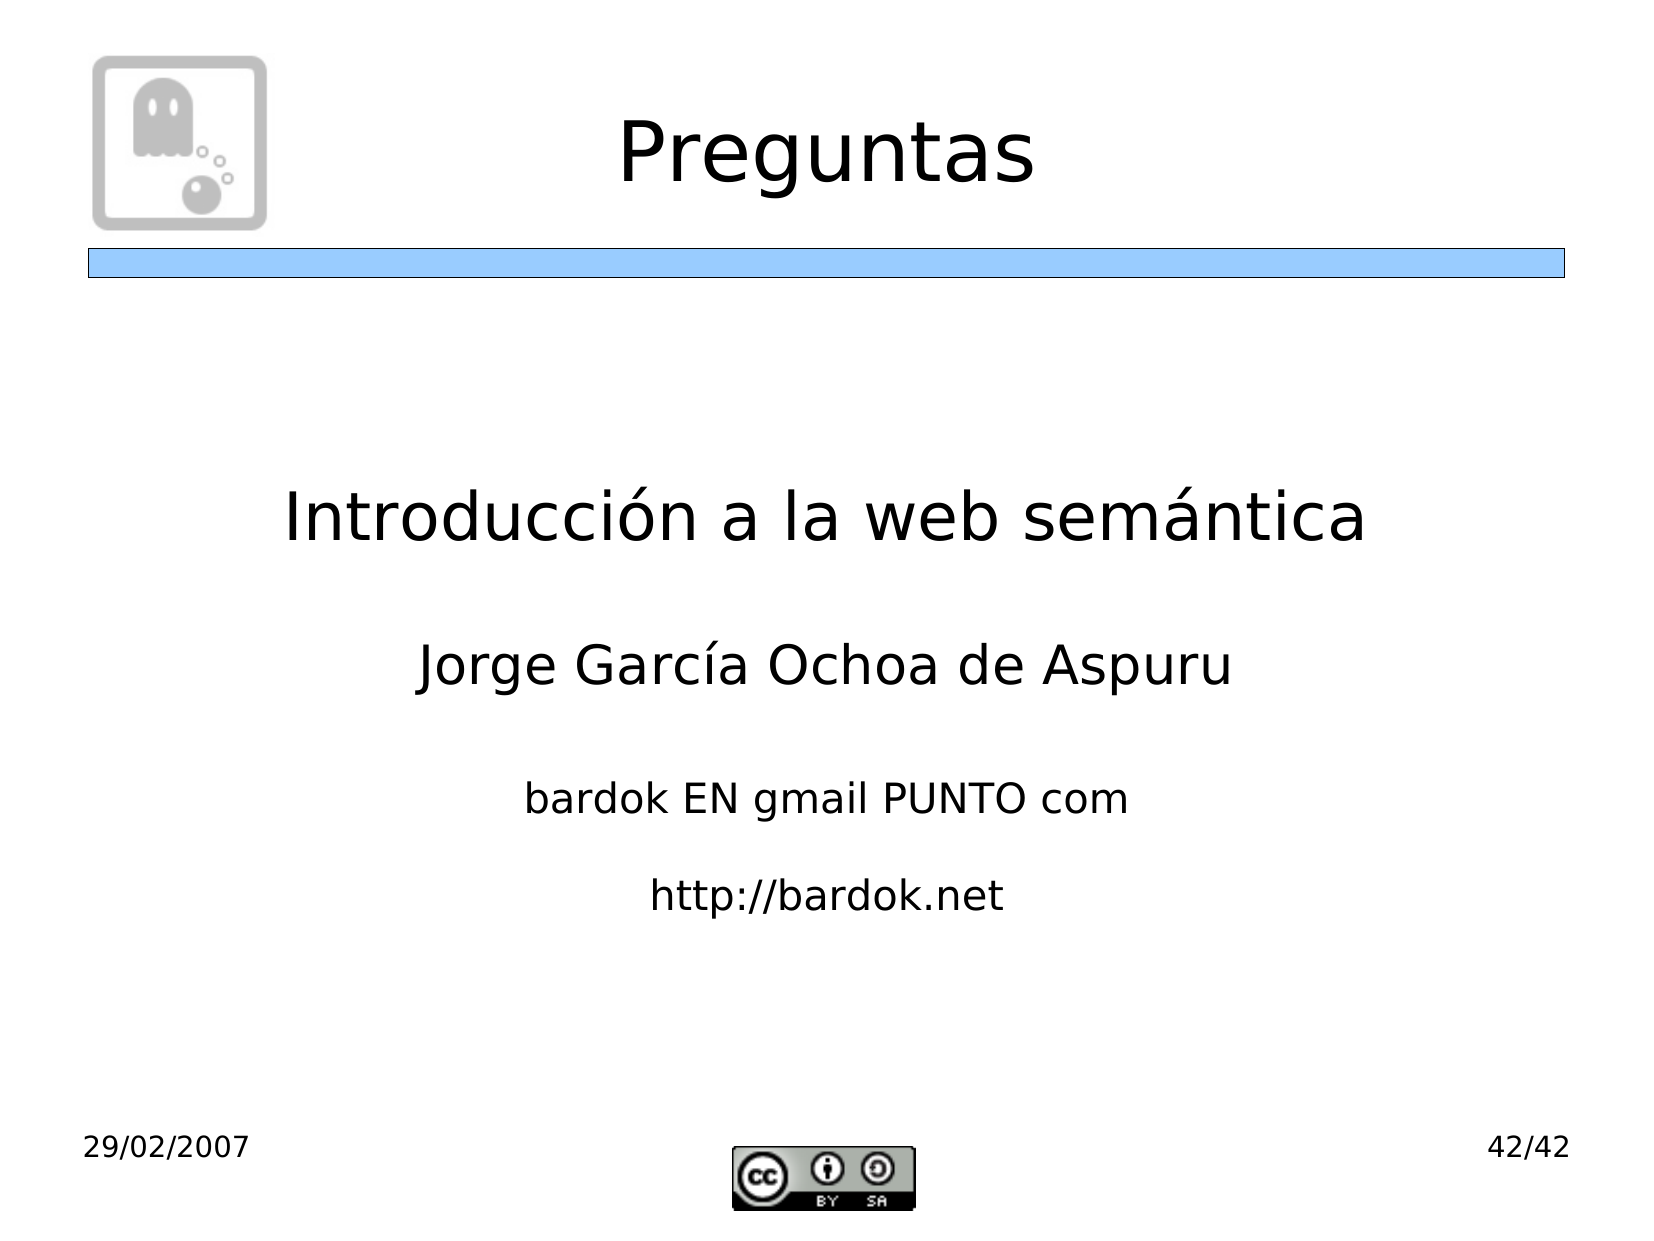

# Preguntas
Introducción a la web semántica
Jorge García Ochoa de Aspuru
bardok EN gmail PUNTO com
http://bardok.net